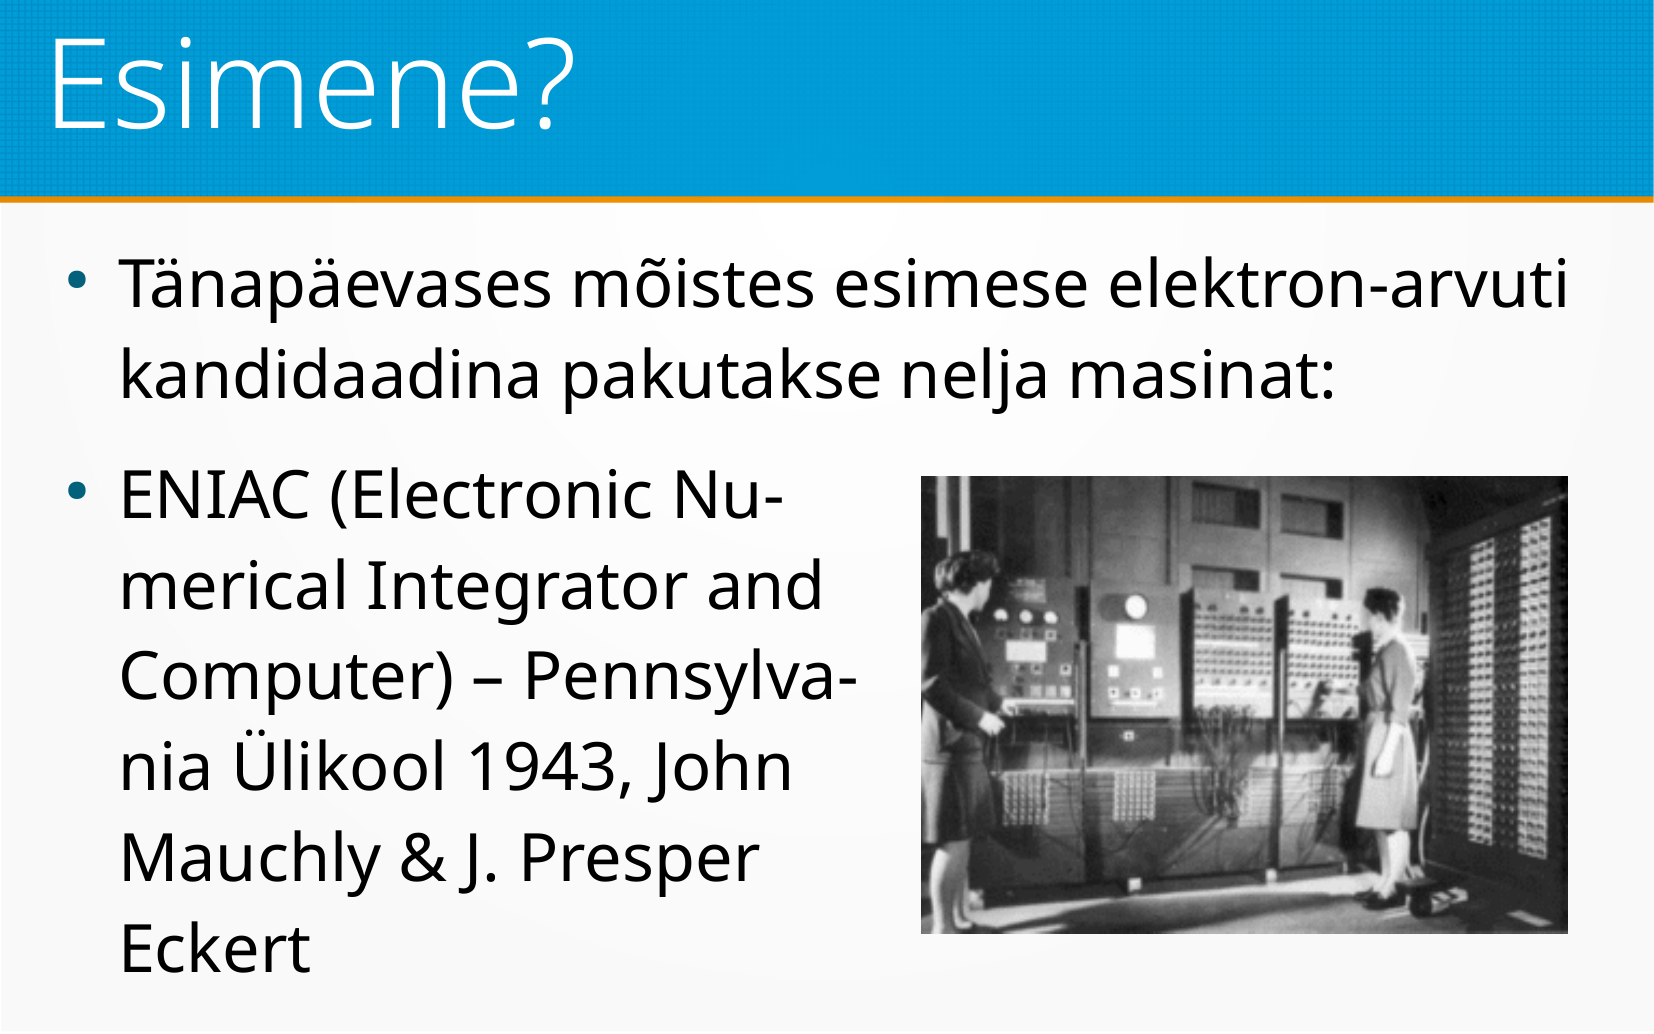

# Esimene?
Tänapäevases mõistes esimese elektron-arvuti kandidaadina pakutakse nelja masinat:
ENIAC (Electronic Nu-
merical Integrator and
Computer) – Pennsylva-
nia Ülikool 1943, John
Mauchly & J. Presper
Eckert